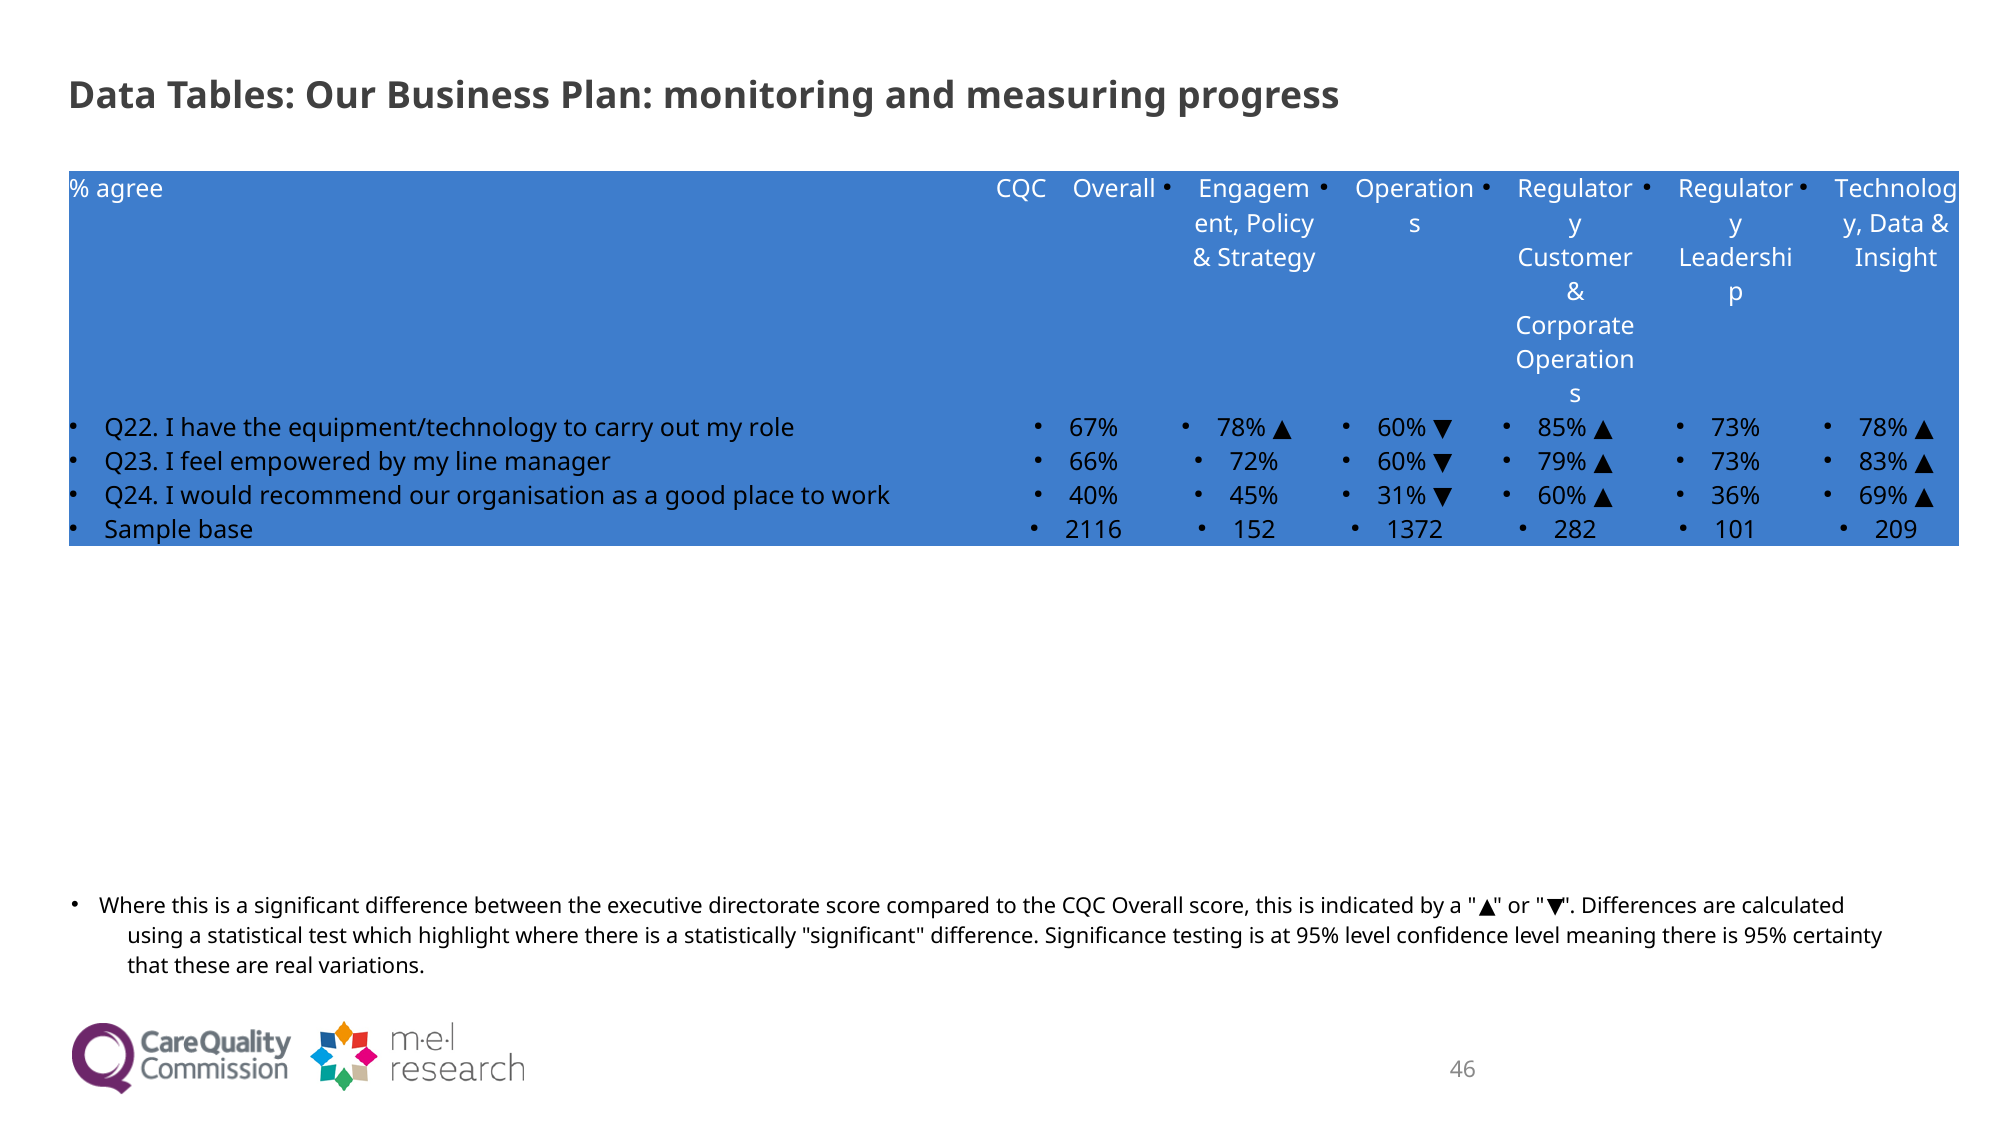

# Data Tables: Our Business Plan: monitoring and measuring progress
| % agree | CQC Overall | Engagement, Policy & Strategy | Operations | Regulatory Customer & Corporate Operations | Regulatory Leadership | Technology, Data & Insight |
| --- | --- | --- | --- | --- | --- | --- |
| Q22. I have the equipment/technology to carry out my role | 67% | 78% ▲ | 60% ▼ | 85% ▲ | 73% | 78% ▲ |
| Q23. I feel empowered by my line manager | 66% | 72% | 60% ▼ | 79% ▲ | 73% | 83% ▲ |
| Q24. I would recommend our organisation as a good place to work | 40% | 45% | 31% ▼ | 60% ▲ | 36% | 69% ▲ |
| Sample base | 2116 | 152 | 1372 | 282 | 101 | 209 |
Where this is a significant difference between the executive directorate score compared to the CQC Overall score, this is indicated by a "▲" or "▼". Differences are calculated using a statistical test which highlight where there is a statistically "significant" difference. Significance testing is at 95% level confidence level meaning there is 95% certainty that these are real variations.